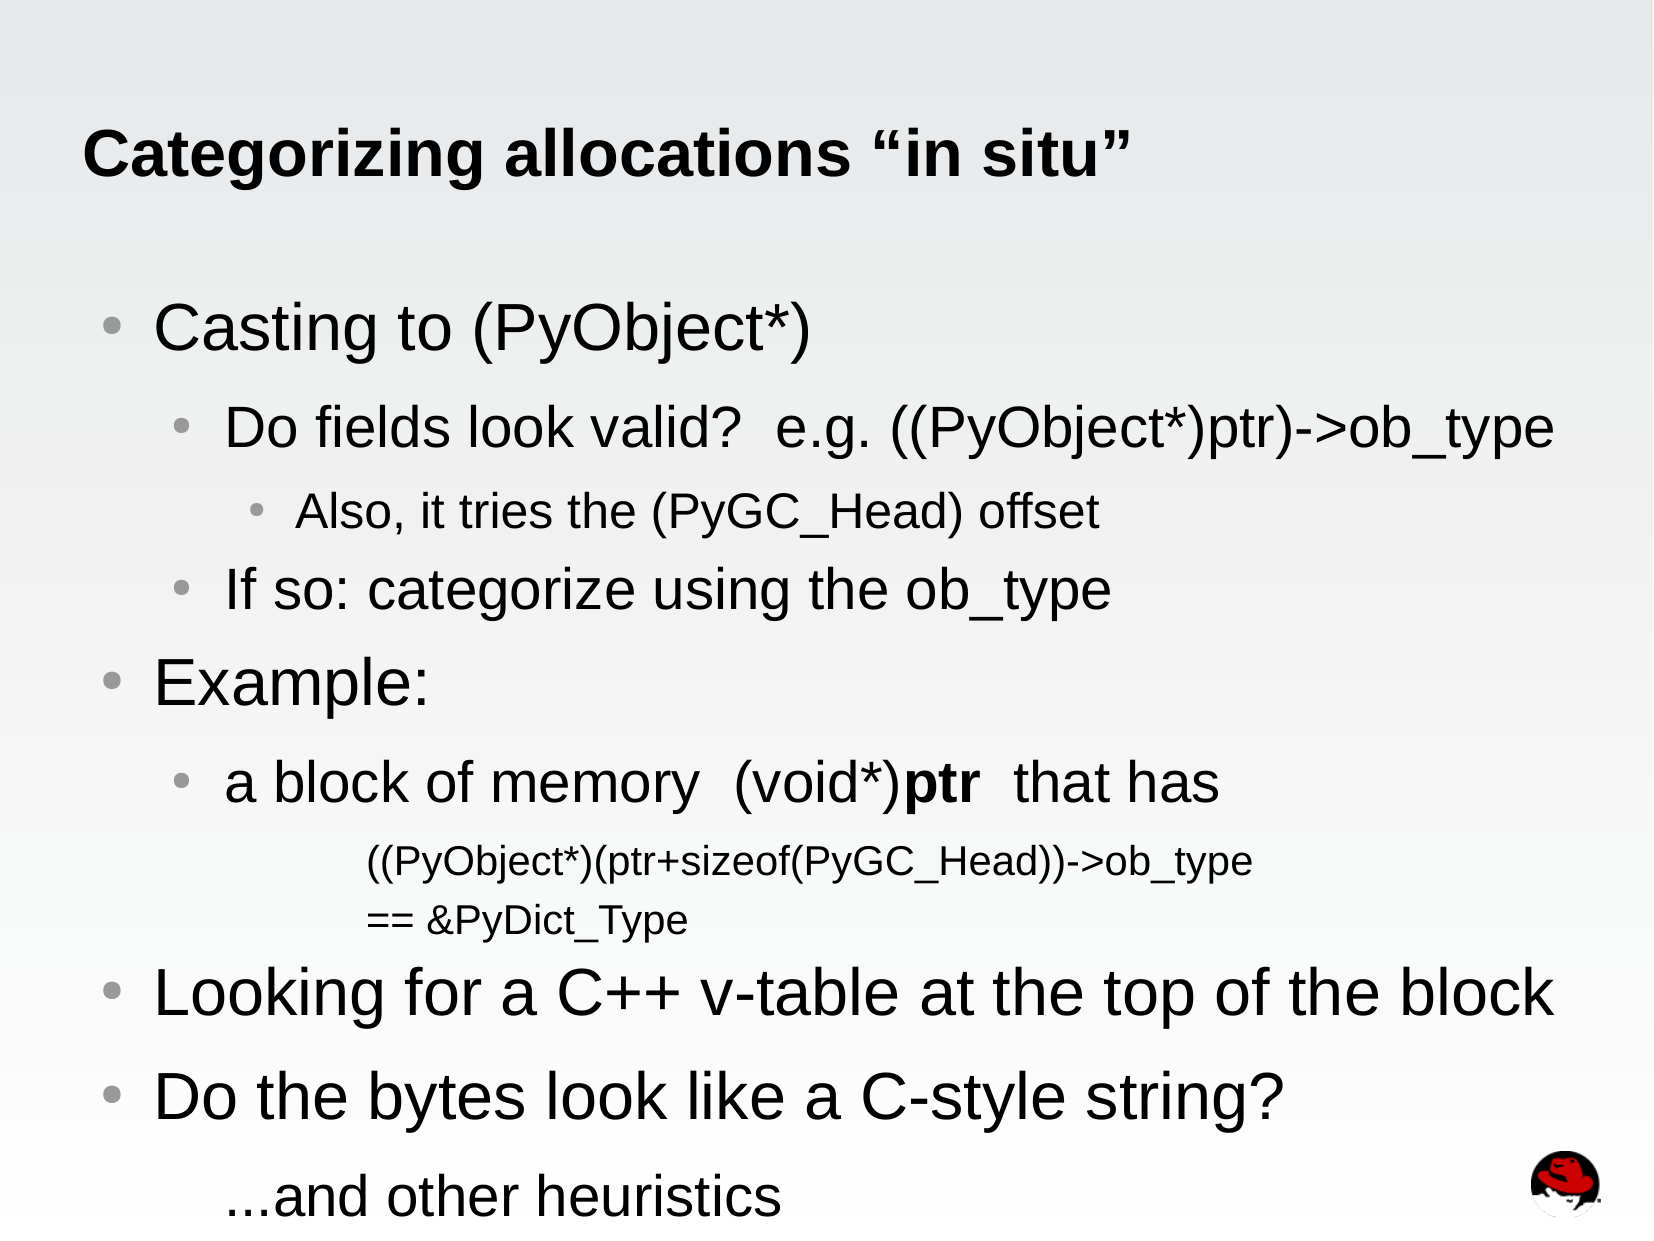

# Categorizing allocations “in situ”
Casting to (PyObject*)
Do fields look valid? e.g. ((PyObject*)ptr)->ob_type
Also, it tries the (PyGC_Head) offset
If so: categorize using the ob_type
Example:
a block of memory (void*)ptr that has
((PyObject*)(ptr+sizeof(PyGC_Head))->ob_type
== &PyDict_Type
Looking for a C++ v-table at the top of the block
Do the bytes look like a C-style string?
...and other heuristics